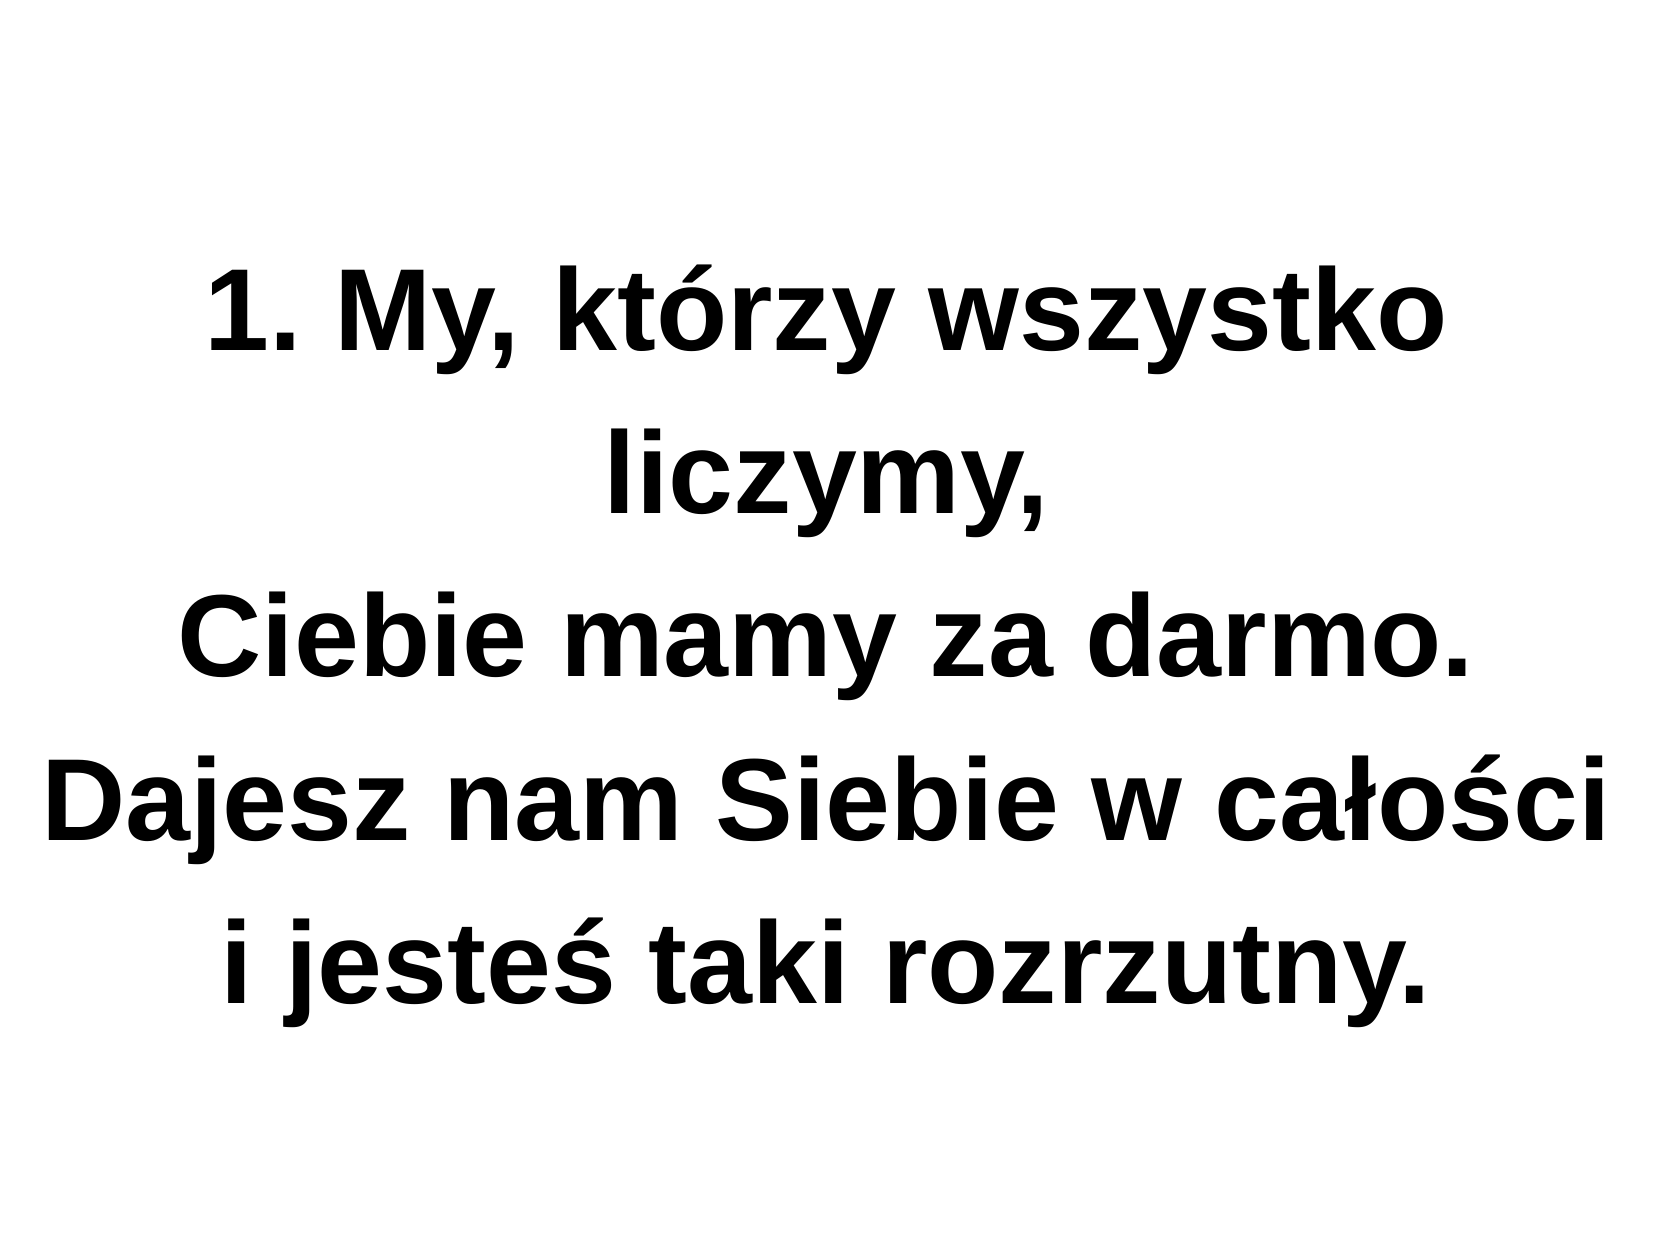

# 1. My, którzy wszystko liczymy,
Ciebie mamy za darmo.
Dajesz nam Siebie w całości
i jesteś taki rozrzutny.